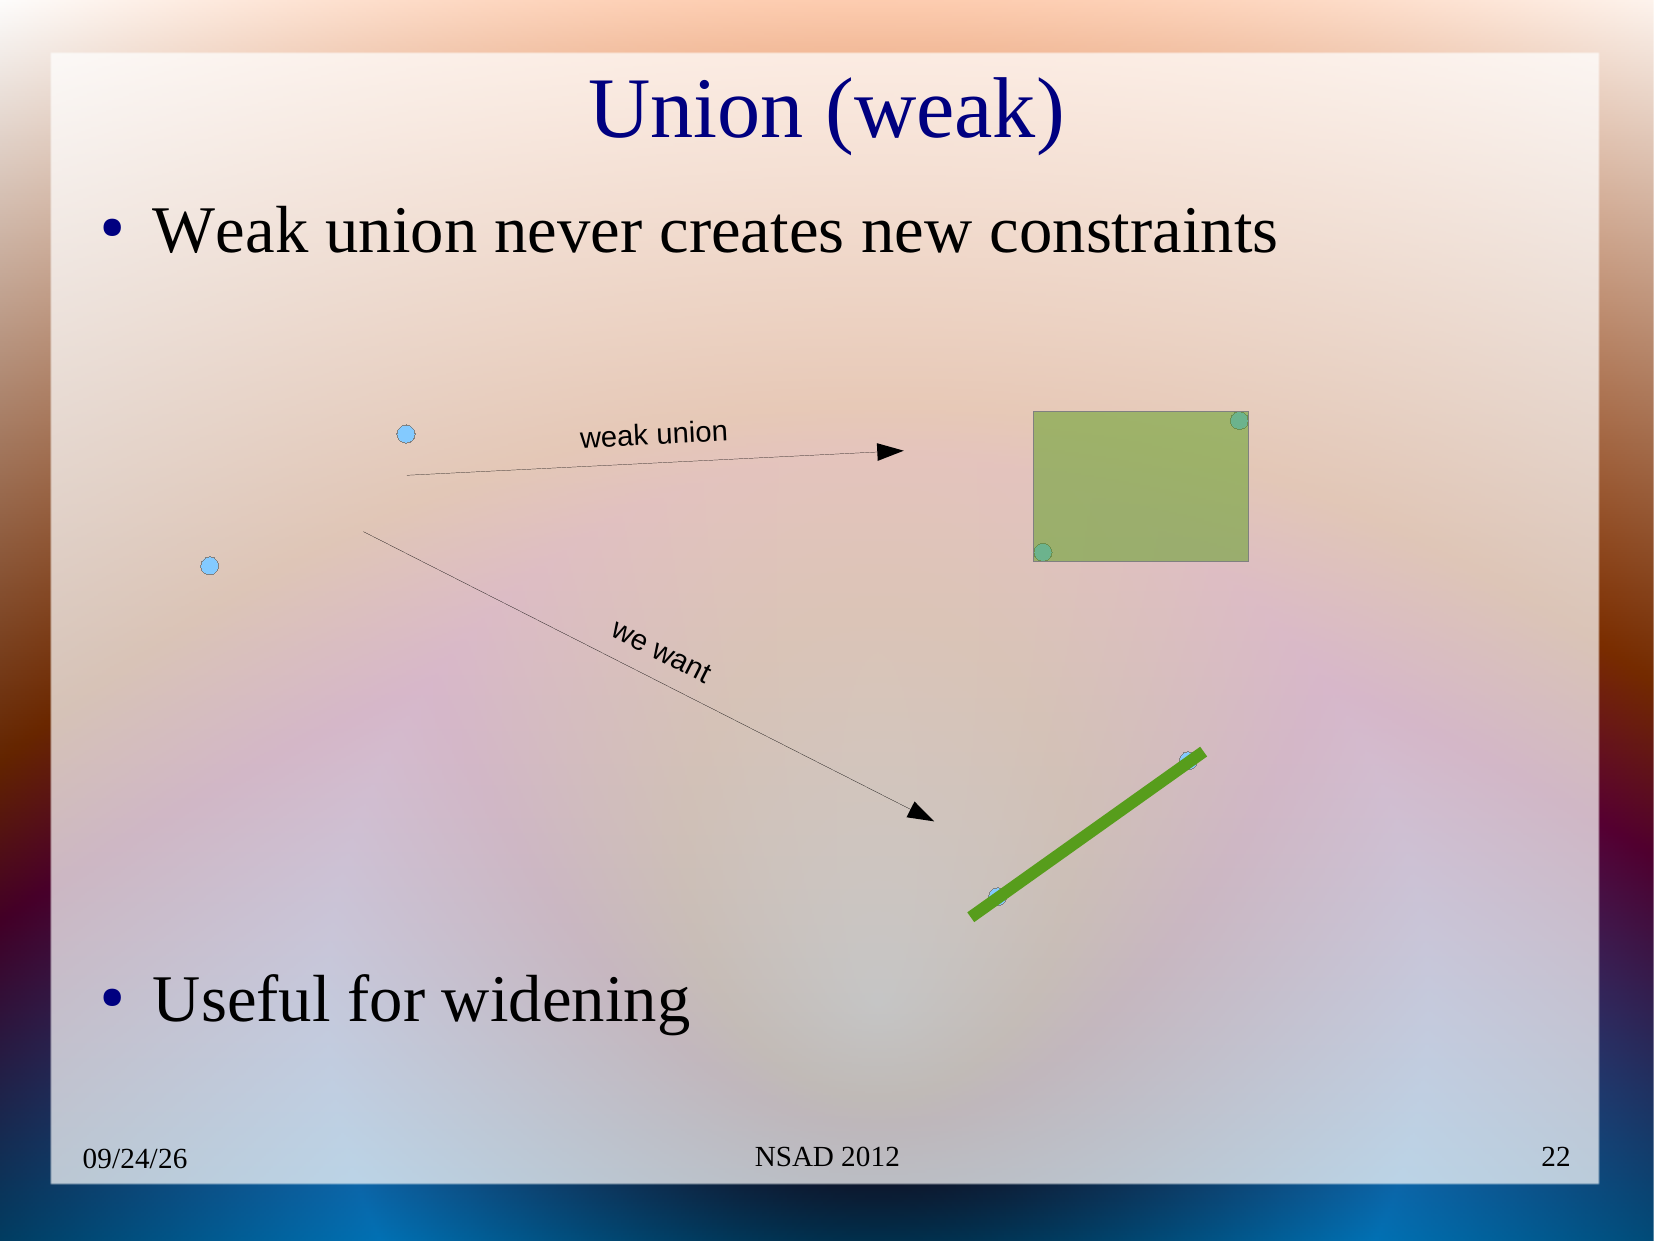

# Union (weak)
Weak union never creates new constraints
Useful for widening
weak union
we want
NSAD 2012
22